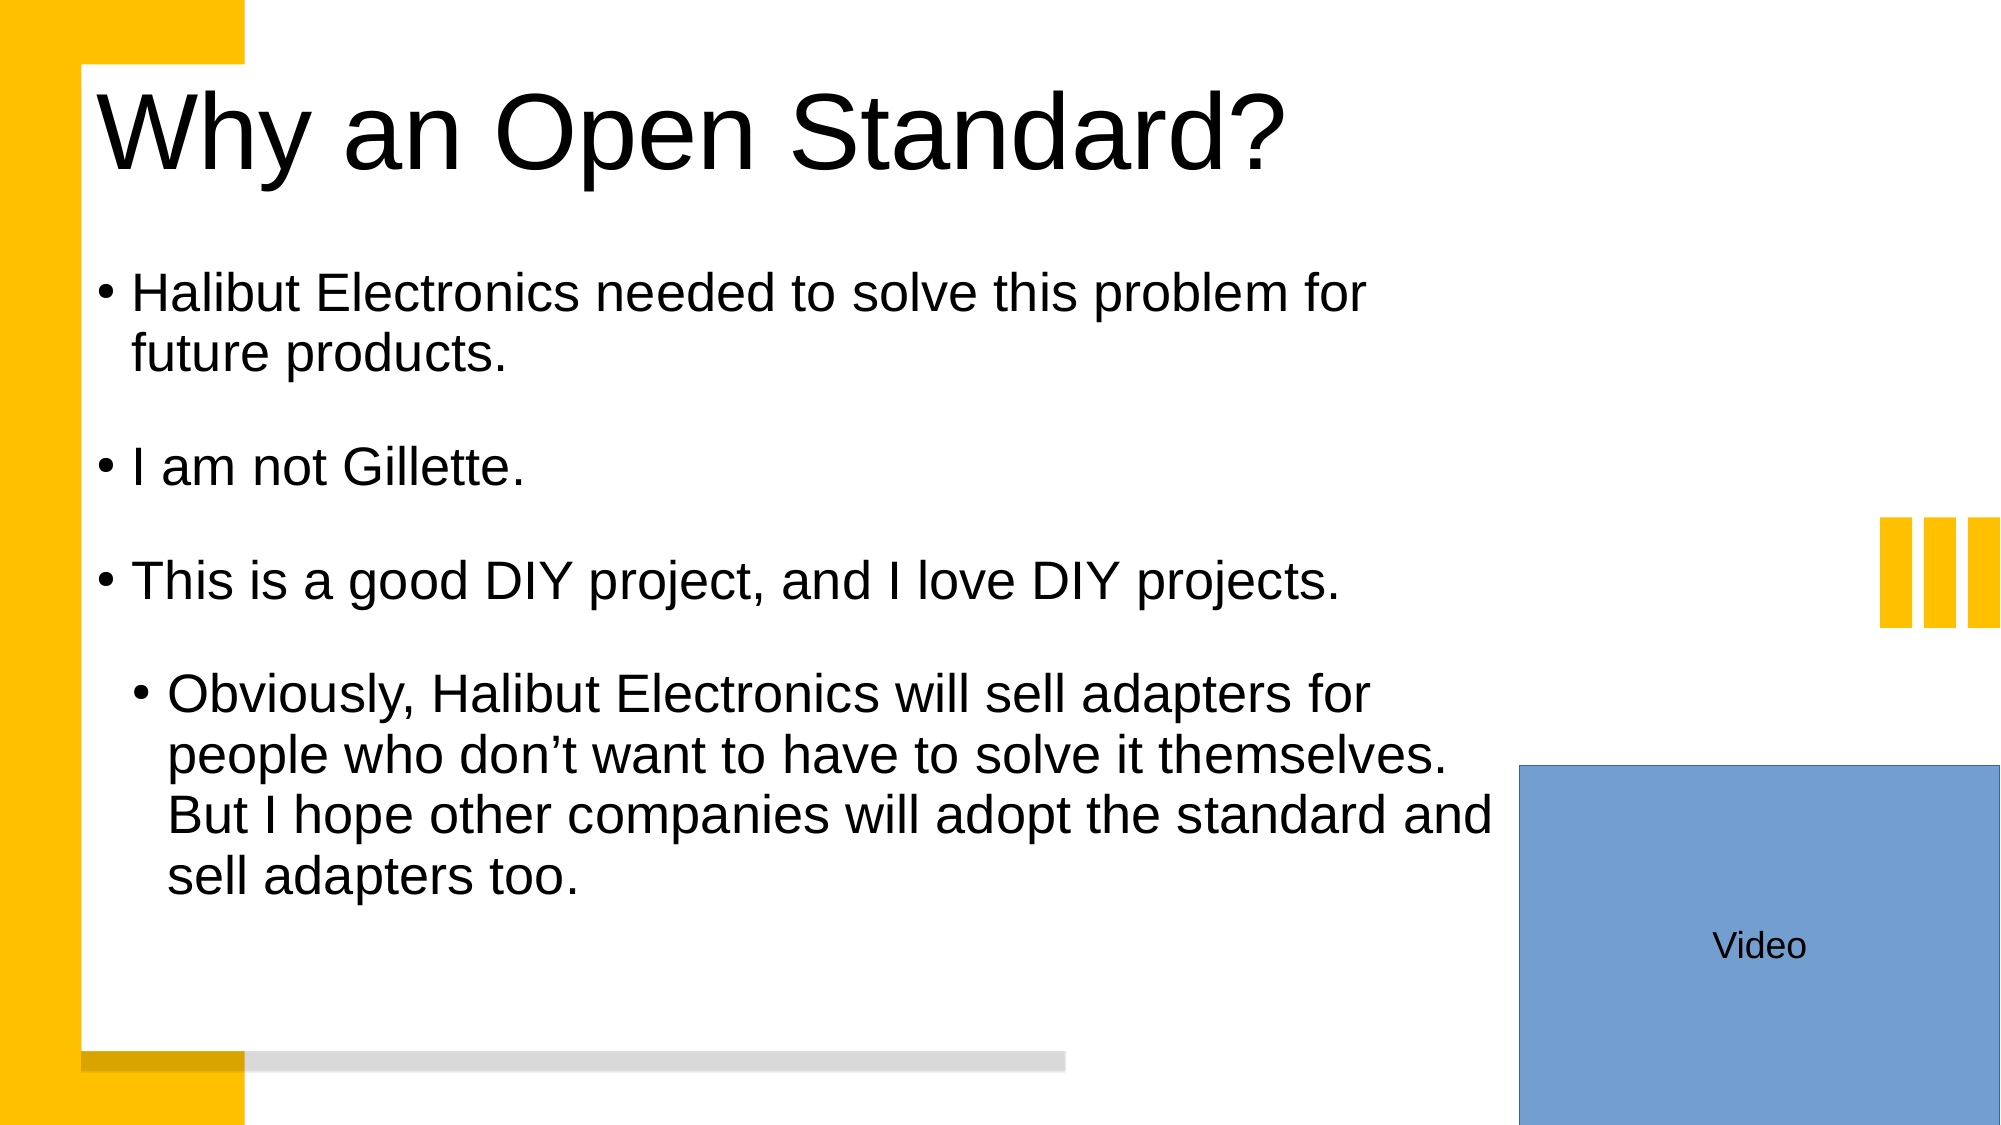

Video
Why an Open Standard?
Halibut Electronics needed to solve this problem for future products.
I am not Gillette.
This is a good DIY project, and I love DIY projects.
Obviously, Halibut Electronics will sell adapters for people who don’t want to have to solve it themselves. But I hope other companies will adopt the standard and sell adapters too.